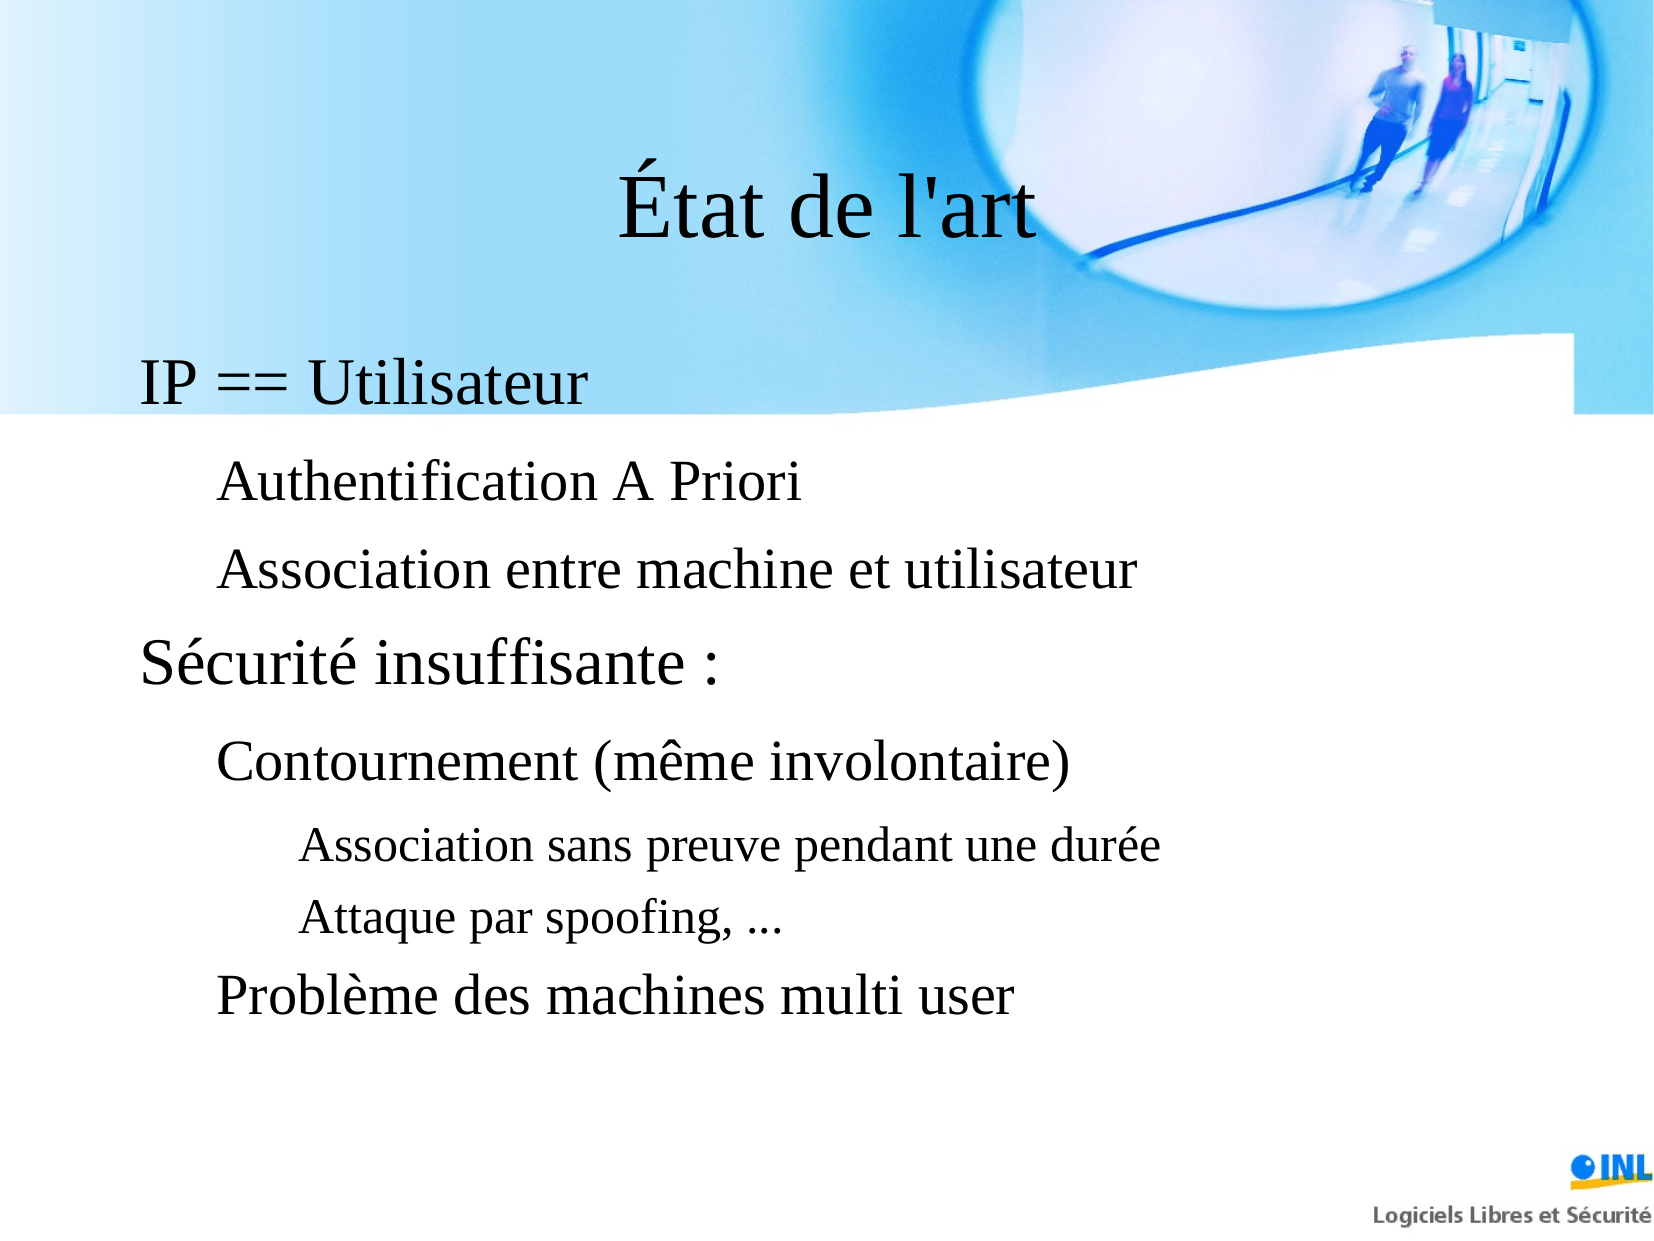

# État de l'art
IP == Utilisateur
Authentification A Priori
Association entre machine et utilisateur
Sécurité insuffisante :
Contournement (même involontaire)
Association sans preuve pendant une durée
Attaque par spoofing, ...
Problème des machines multi user